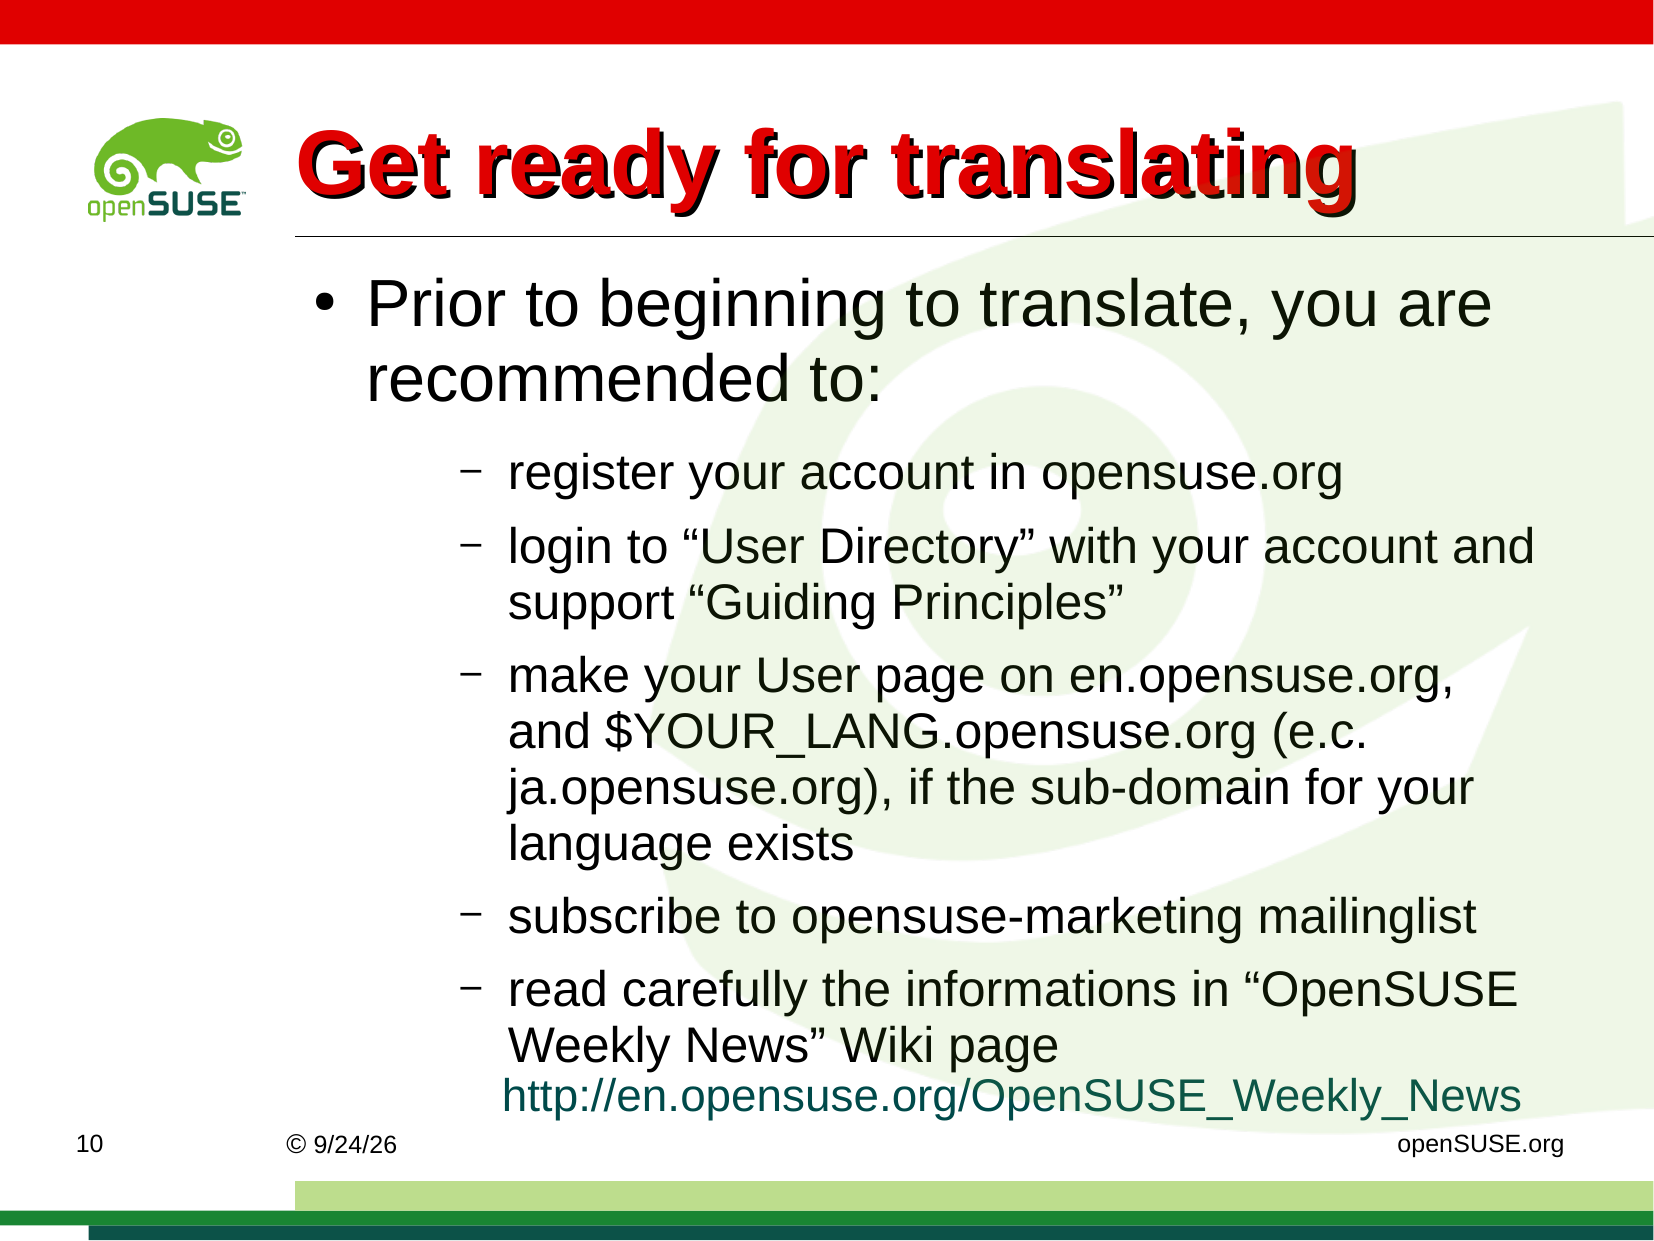

# Get ready for translating
Prior to beginning to translate, you are recommended to:
register your account in opensuse.org
login to “User Directory” with your account and support “Guiding Principles”
make your User page on en.opensuse.org, and $YOUR_LANG.opensuse.org (e.c. ja.opensuse.org), if the sub-domain for your language exists
subscribe to opensuse-marketing mailinglist
read carefully the informations in “OpenSUSE Weekly News” Wiki page
http://en.opensuse.org/OpenSUSE_Weekly_News
openSUSE.org